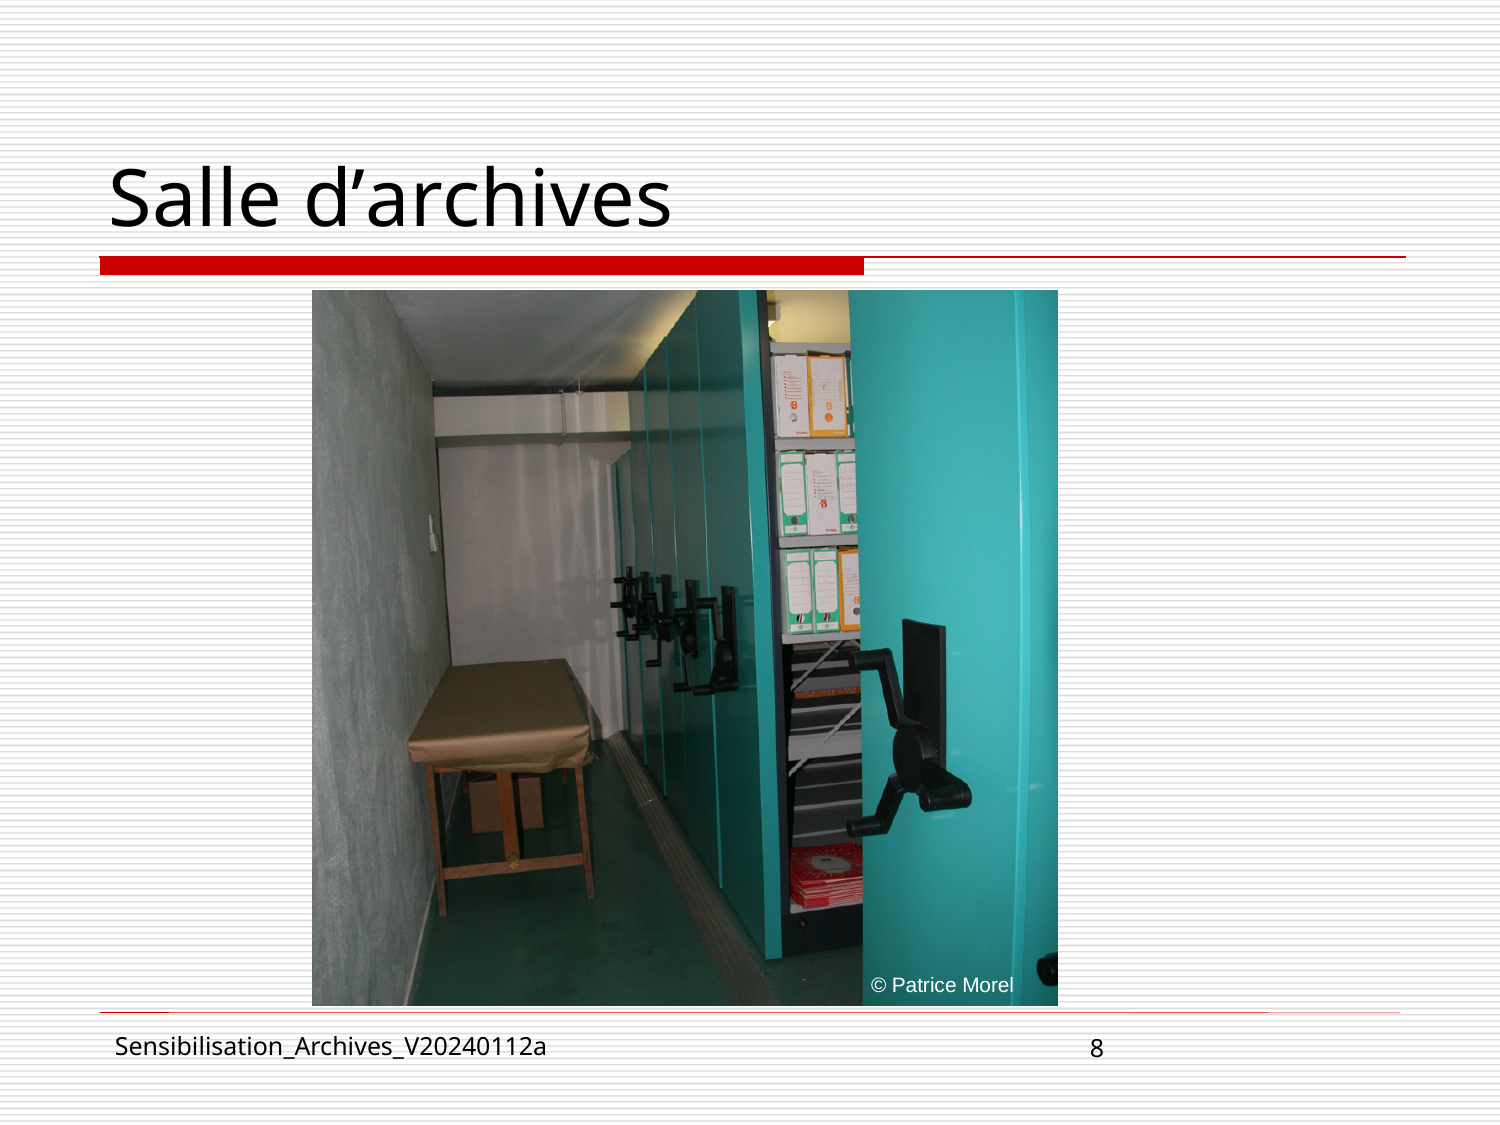

# Salle d’archives
© Patrice Morel
Sensibilisation_Archives_V20240112a